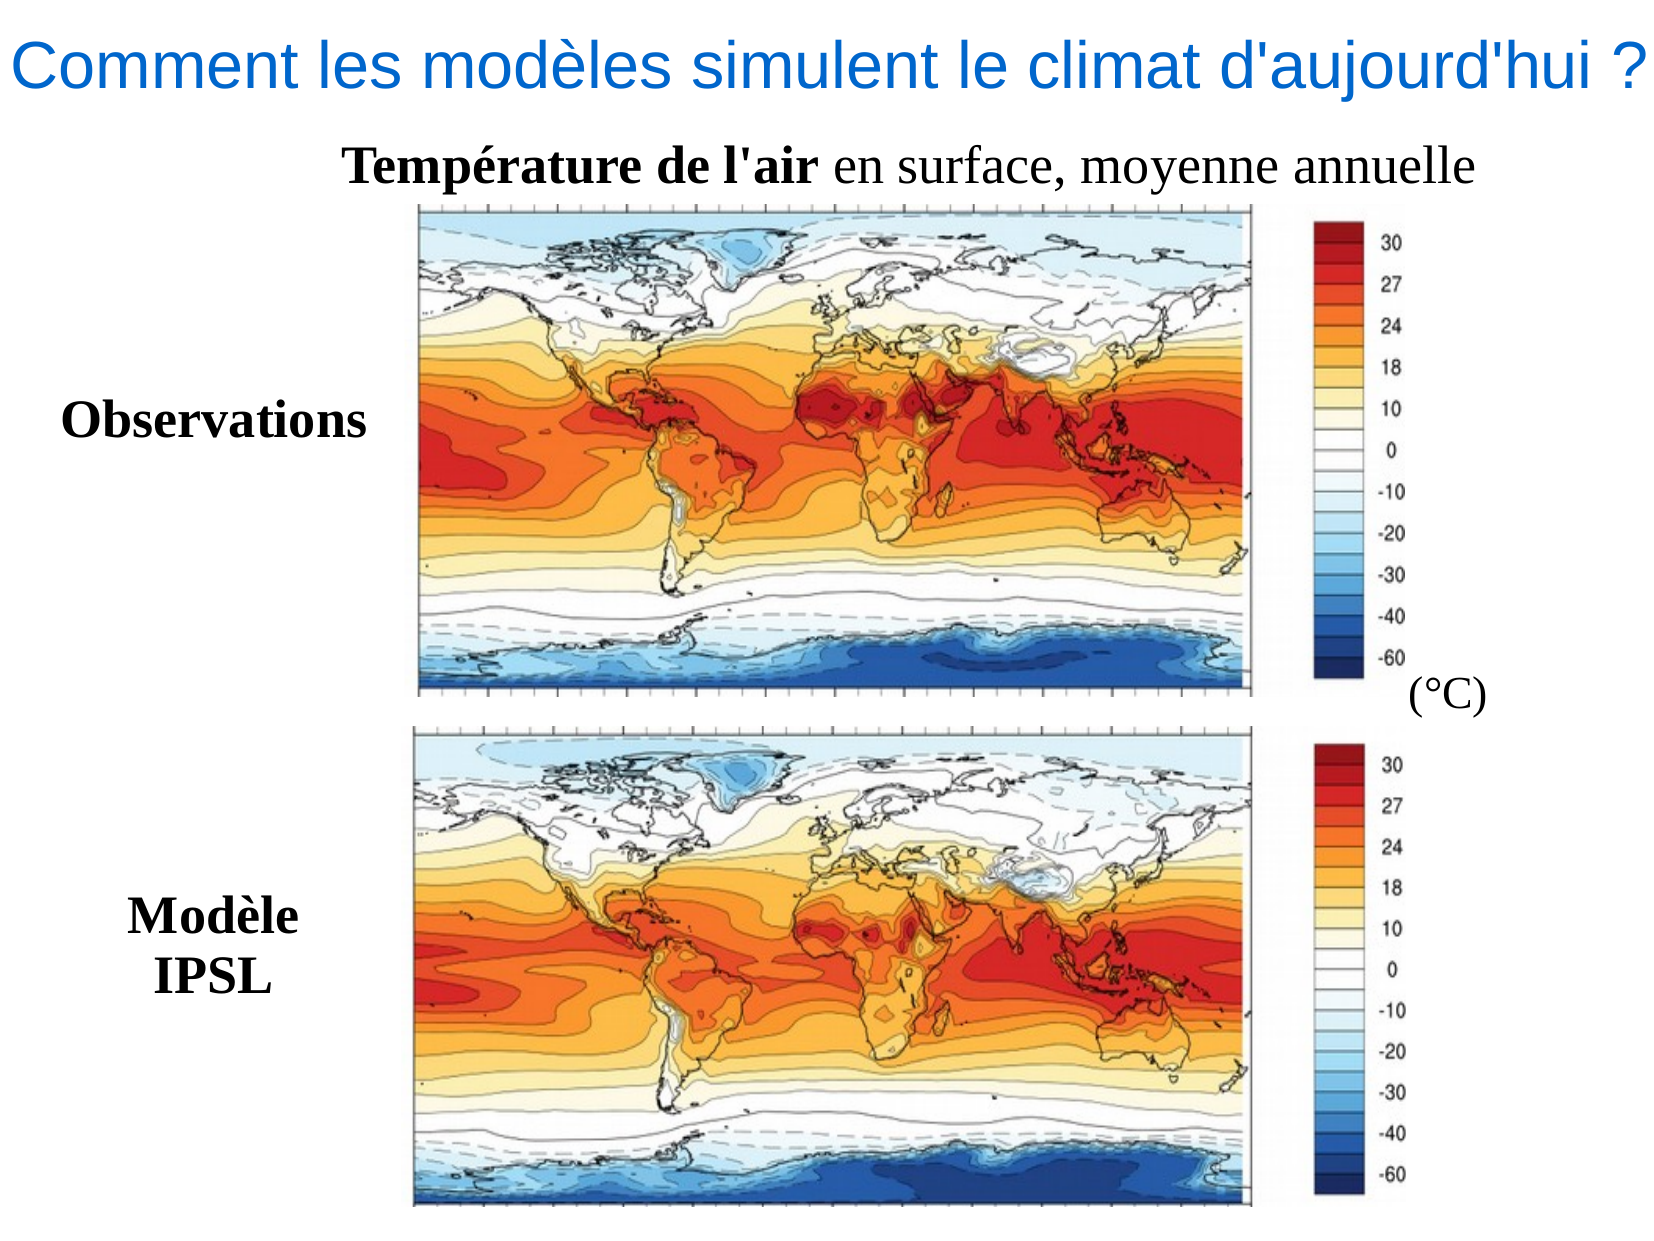

Comment les modèles simulent le climat d'aujourd'hui ?
Température de l'air en surface, moyenne annuelle
Observations
(°C)
Modèle IPSL